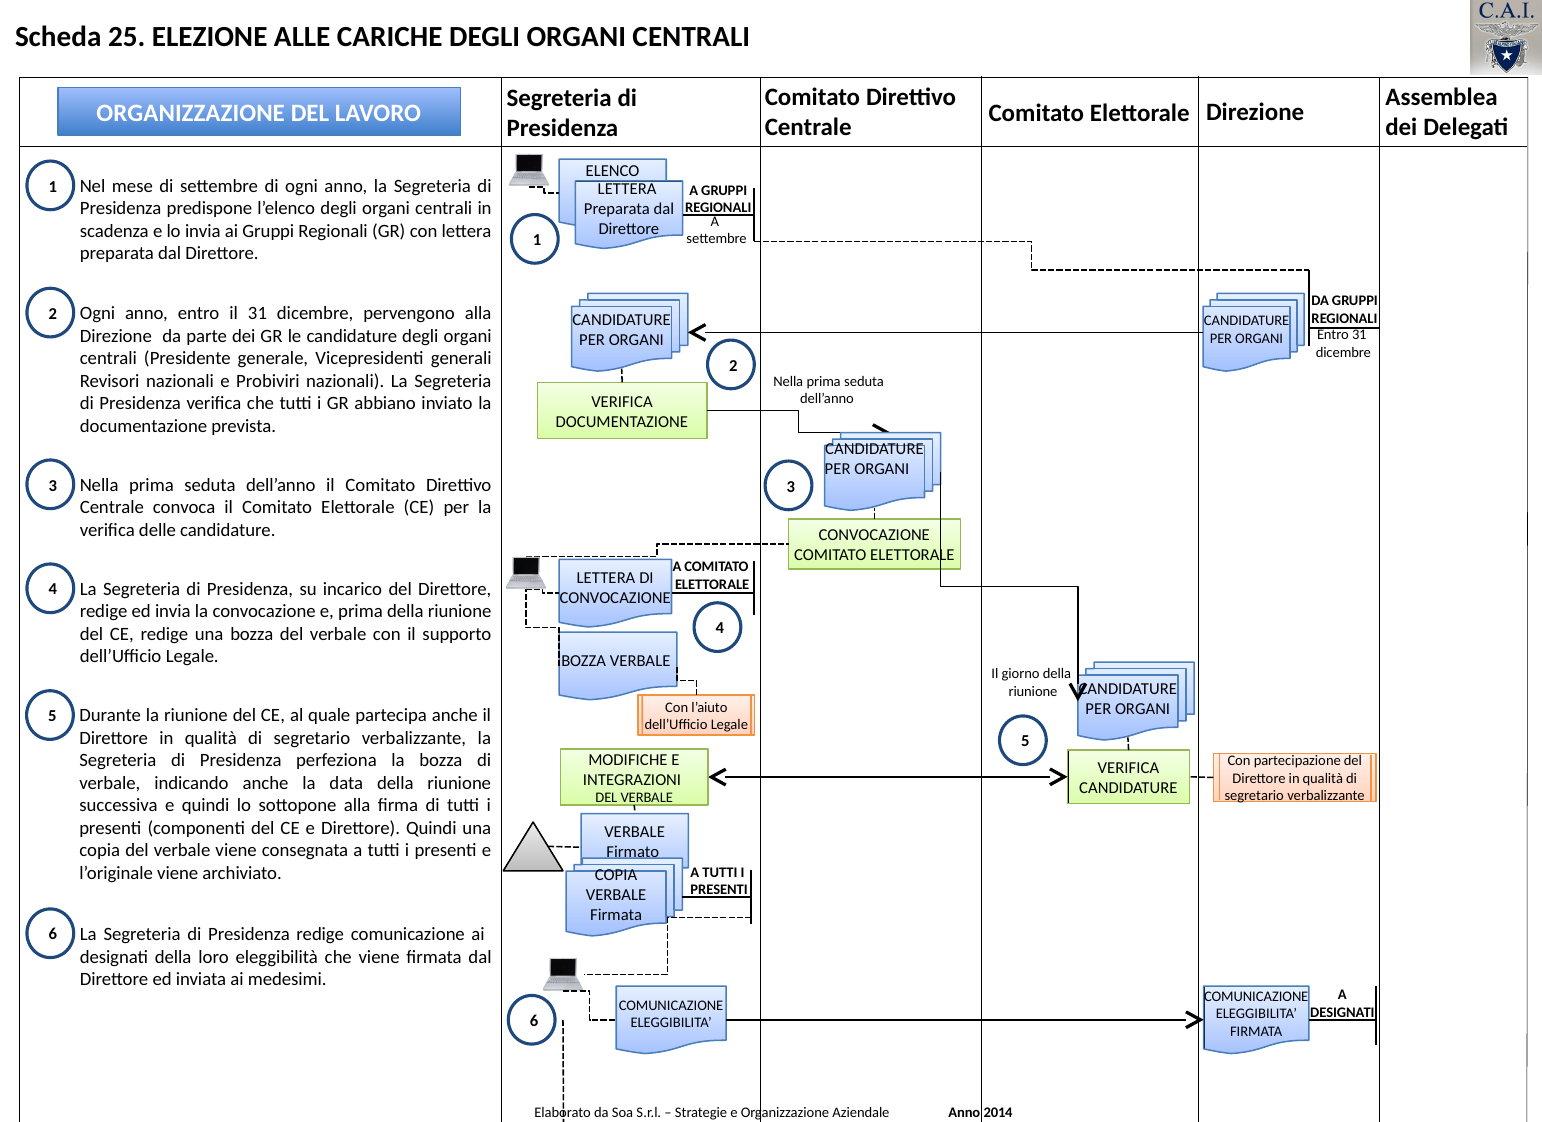

Scheda 25. ELEZIONE ALLE CARICHE DEGLI ORGANI CENTRALI
Direzione
Assemblea dei Delegati
Comitato Direttivo Centrale
Comitato Elettorale
Segreteria di Presidenza
ORGANIZZAZIONE DEL LAVORO
ELENCO ORGANI CENTRALI
1
Nel mese di settembre di ogni anno, la Segreteria di Presidenza predispone l’elenco degli organi centrali in scadenza e lo invia ai Gruppi Regionali (GR) con lettera preparata dal Direttore.
A GRUPPI
REGIONALI
LETTERA
Preparata dal Direttore
A
settembre
1
DA GRUPPI
REGIONALI
2
Ogni anno, entro il 31 dicembre, pervengono alla Direzione da parte dei GR le candidature degli organi centrali (Presidente generale, Vicepresidenti generali Revisori nazionali e Probiviri nazionali). La Segreteria di Presidenza verifica che tutti i GR abbiano inviato la documentazione prevista.
CANDIDATURE PER ORGANI
CANDIDATURE PER ORGANI
Entro 31
dicembre
2
Nella prima seduta
dell’anno
VERIFICA DOCUMENTAZIONE
CANDIDATURE PER ORGANI
3
3
Nella prima seduta dell’anno il Comitato Direttivo Centrale convoca il Comitato Elettorale (CE) per la verifica delle candidature.
CONVOCAZIONE COMITATO ELETTORALE
A COMITATO
ELETTORALE
LETTERA DI CONVOCAZIONE
4
La Segreteria di Presidenza, su incarico del Direttore, redige ed invia la convocazione e, prima della riunione del CE, redige una bozza del verbale con il supporto dell’Ufficio Legale.
4
BOZZA VERBALE
Il giorno della
riunione
CANDIDATURE PER ORGANI
5
Con l’aiuto dell’Ufficio Legale
Durante la riunione del CE, al quale partecipa anche il Direttore in qualità di segretario verbalizzante, la Segreteria di Presidenza perfeziona la bozza di verbale, indicando anche la data della riunione successiva e quindi lo sottopone alla firma di tutti i presenti (componenti del CE e Direttore). Quindi una copia del verbale viene consegnata a tutti i presenti e l’originale viene archiviato.
5
MODIFICHE E INTEGRAZIONI
DEL VERBALE
VERIFICA CANDIDATURE
Con partecipazione del Direttore in qualità di segretario verbalizzante
VERBALE
Firmato
A TUTTI I
PRESENTI
COPIA
VERBALE
Firmata
6
La Segreteria di Presidenza redige comunicazione ai designati della loro eleggibilità che viene firmata dal Direttore ed inviata ai medesimi.
A
DESIGNATI
COMUNICAZIONE ELEGGIBILITA’
COMUNICAZIONE ELEGGIBILITA’
FIRMATA
6
Elaborato da Soa S.r.l. – Strategie e Organizzazione Aziendale Anno 2014